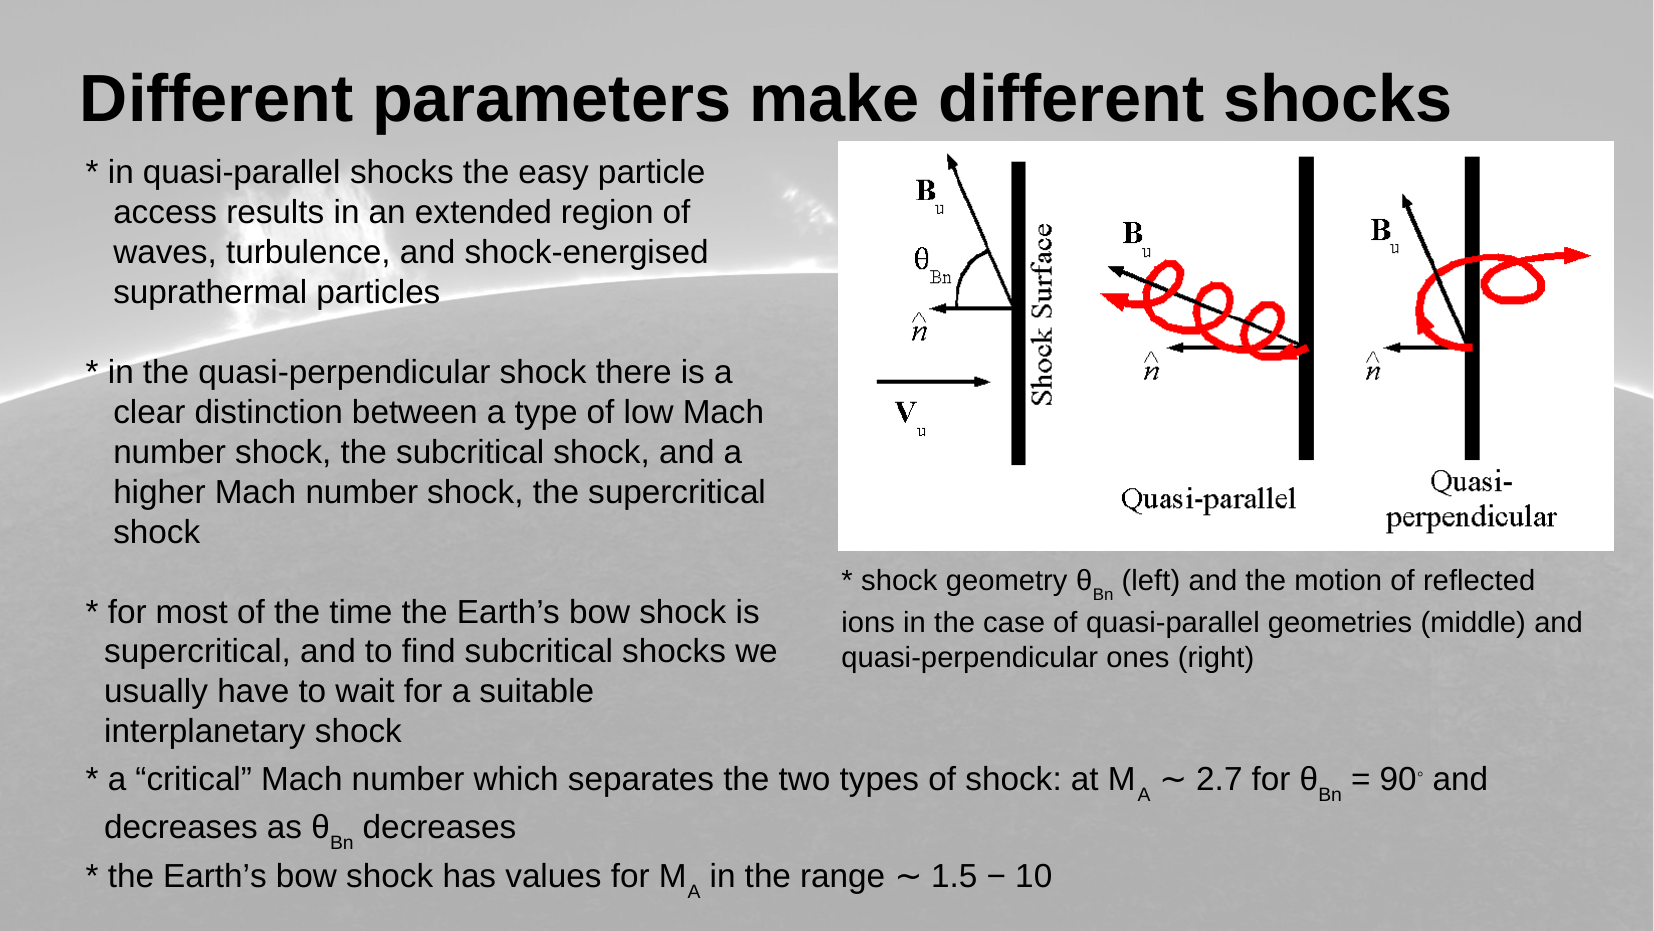

Different parameters make different shocks
* in quasi-parallel shocks the easy particle
 access results in an extended region of
 waves, turbulence, and shock-energised
 suprathermal particles
* in the quasi-perpendicular shock there is a
 clear distinction between a type of low Mach
 number shock, the subcritical shock, and a
 higher Mach number shock, the supercritical
 shock
* for most of the time the Earth’s bow shock is
 supercritical, and to find subcritical shocks we
 usually have to wait for a suitable
 interplanetary shock
* shock geometry θBn (left) and the motion of reflected ions in the case of quasi-parallel geometries (middle) and quasi-perpendicular ones (right)
* a “critical” Mach number which separates the two types of shock: at MA ∼ 2.7 for θBn = 90◦ and
 decreases as θBn decreases
* the Earth’s bow shock has values for MA in the range ∼ 1.5 − 10